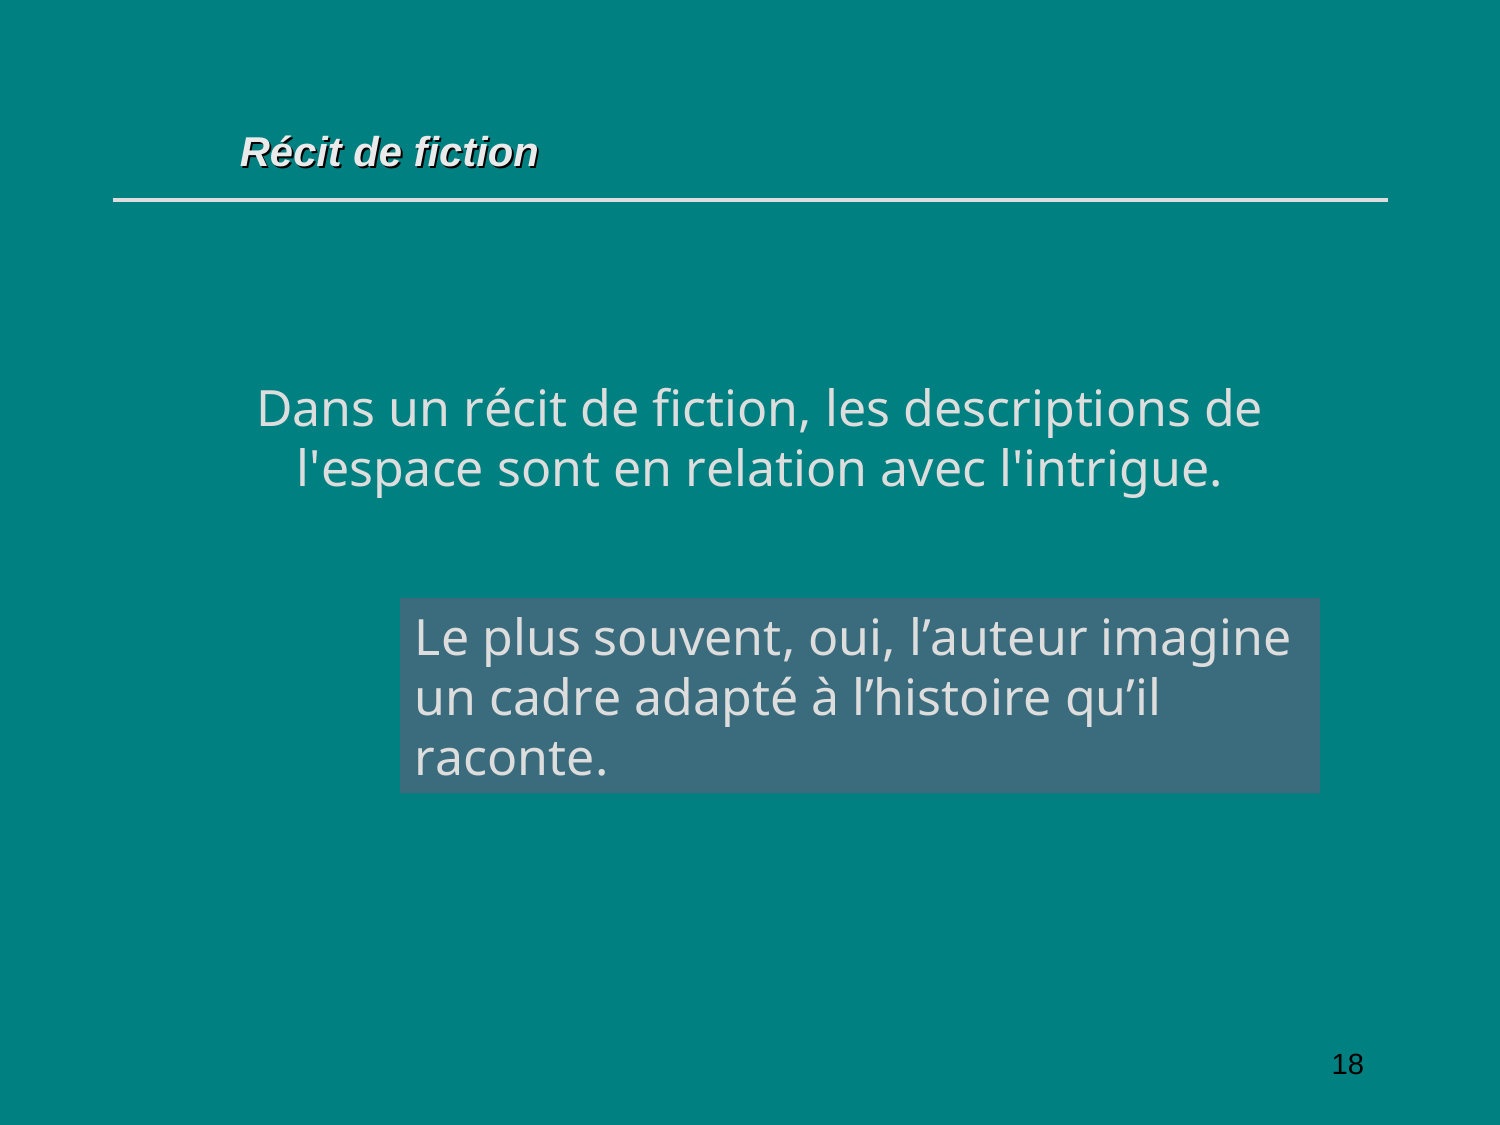

Récit de fiction
Dans un récit de fiction, les descriptions de l'espace sont en relation avec l'intrigue.
Oui / Non ?
Le plus souvent, oui, l’auteur imagine un cadre adapté à l’histoire qu’il raconte.
18